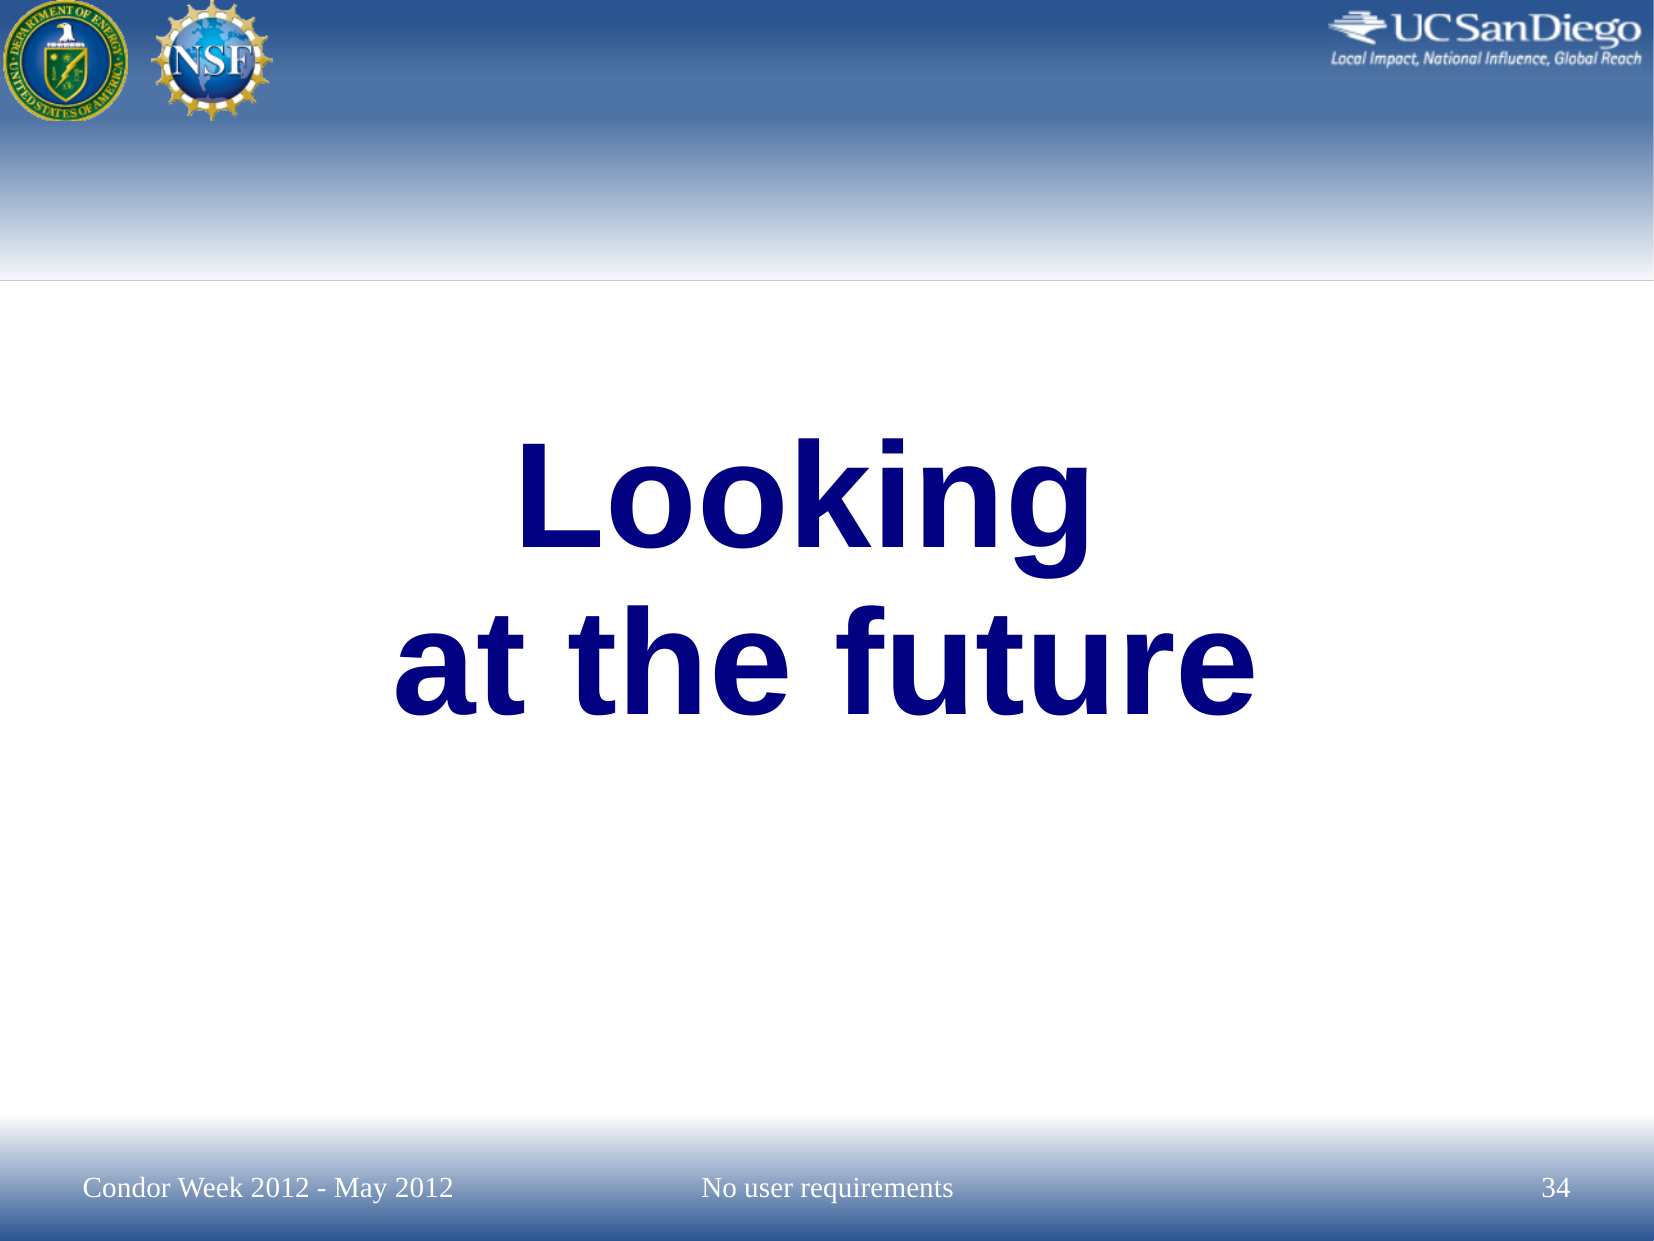

# Looking at the future
Condor Week 2012 - May 2012
No user requirements
34